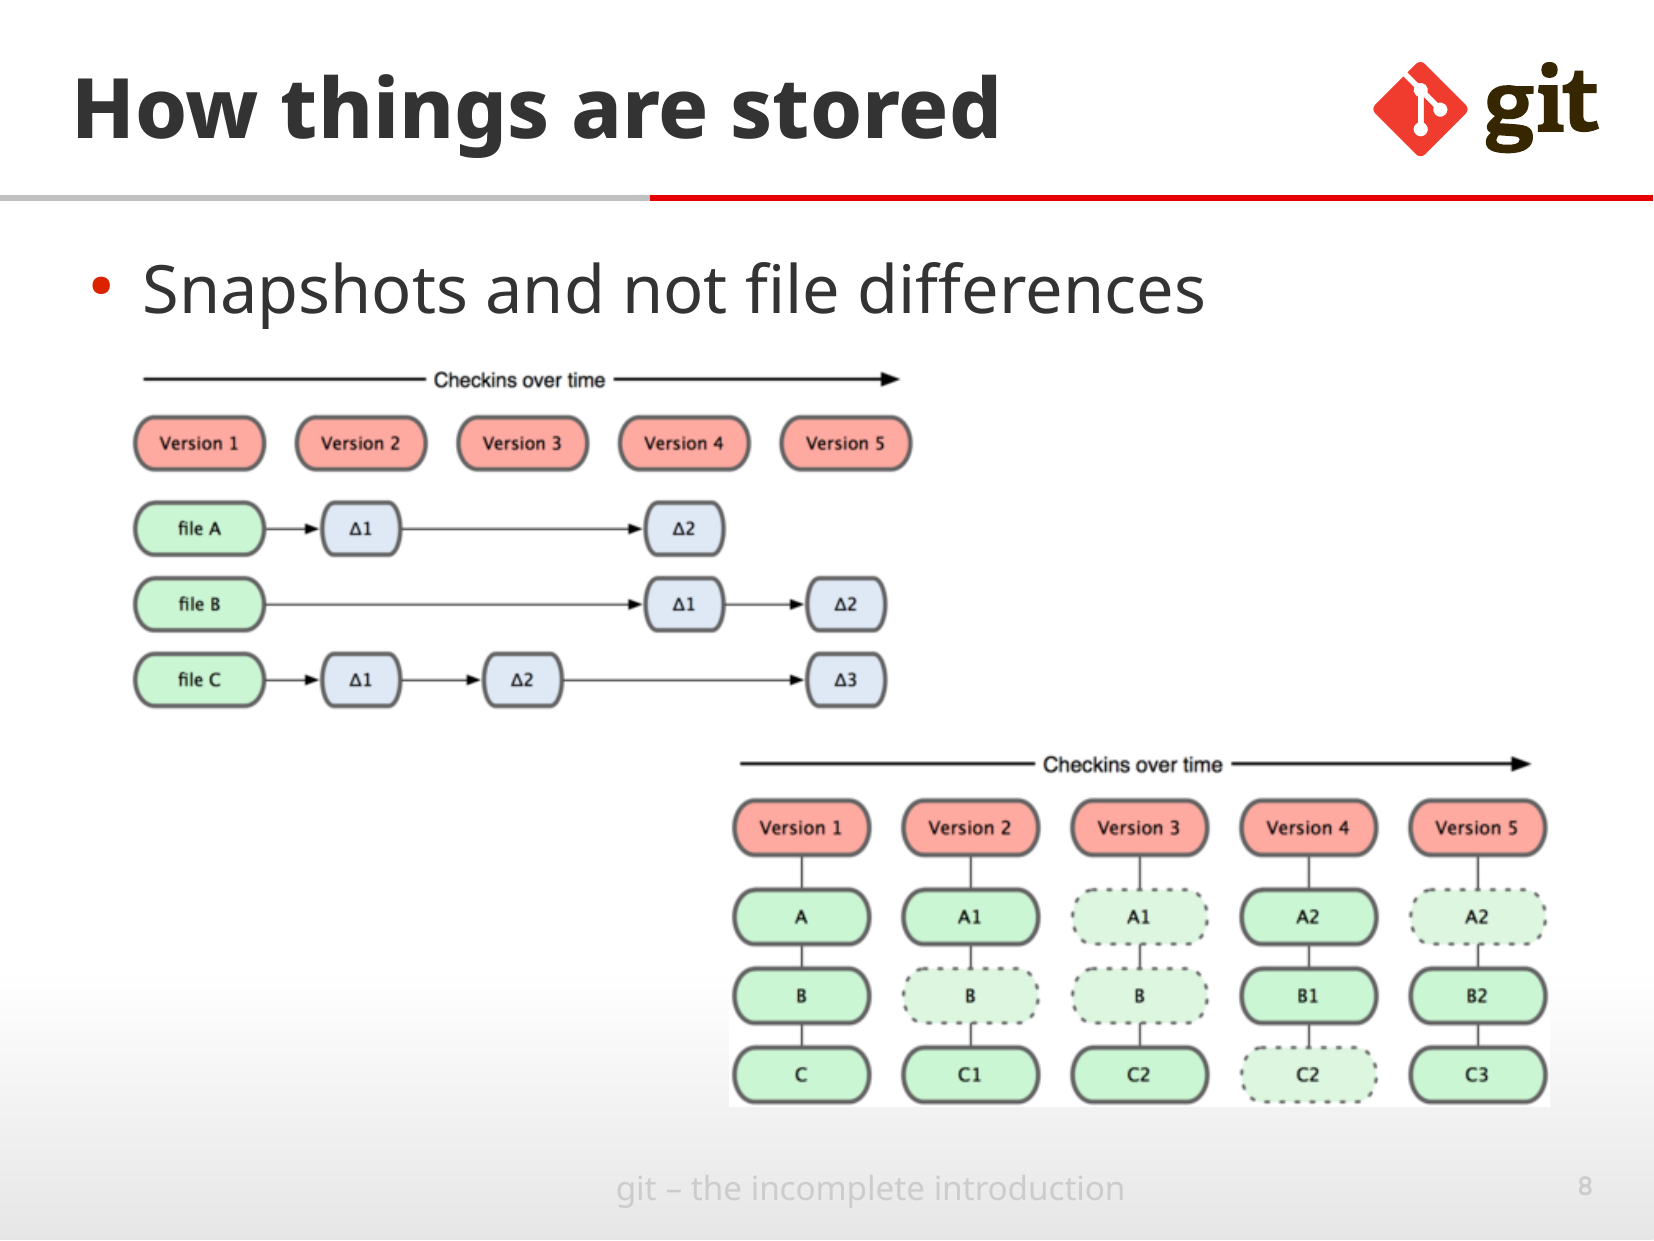

# How things are stored
Snapshots and not file differences
8